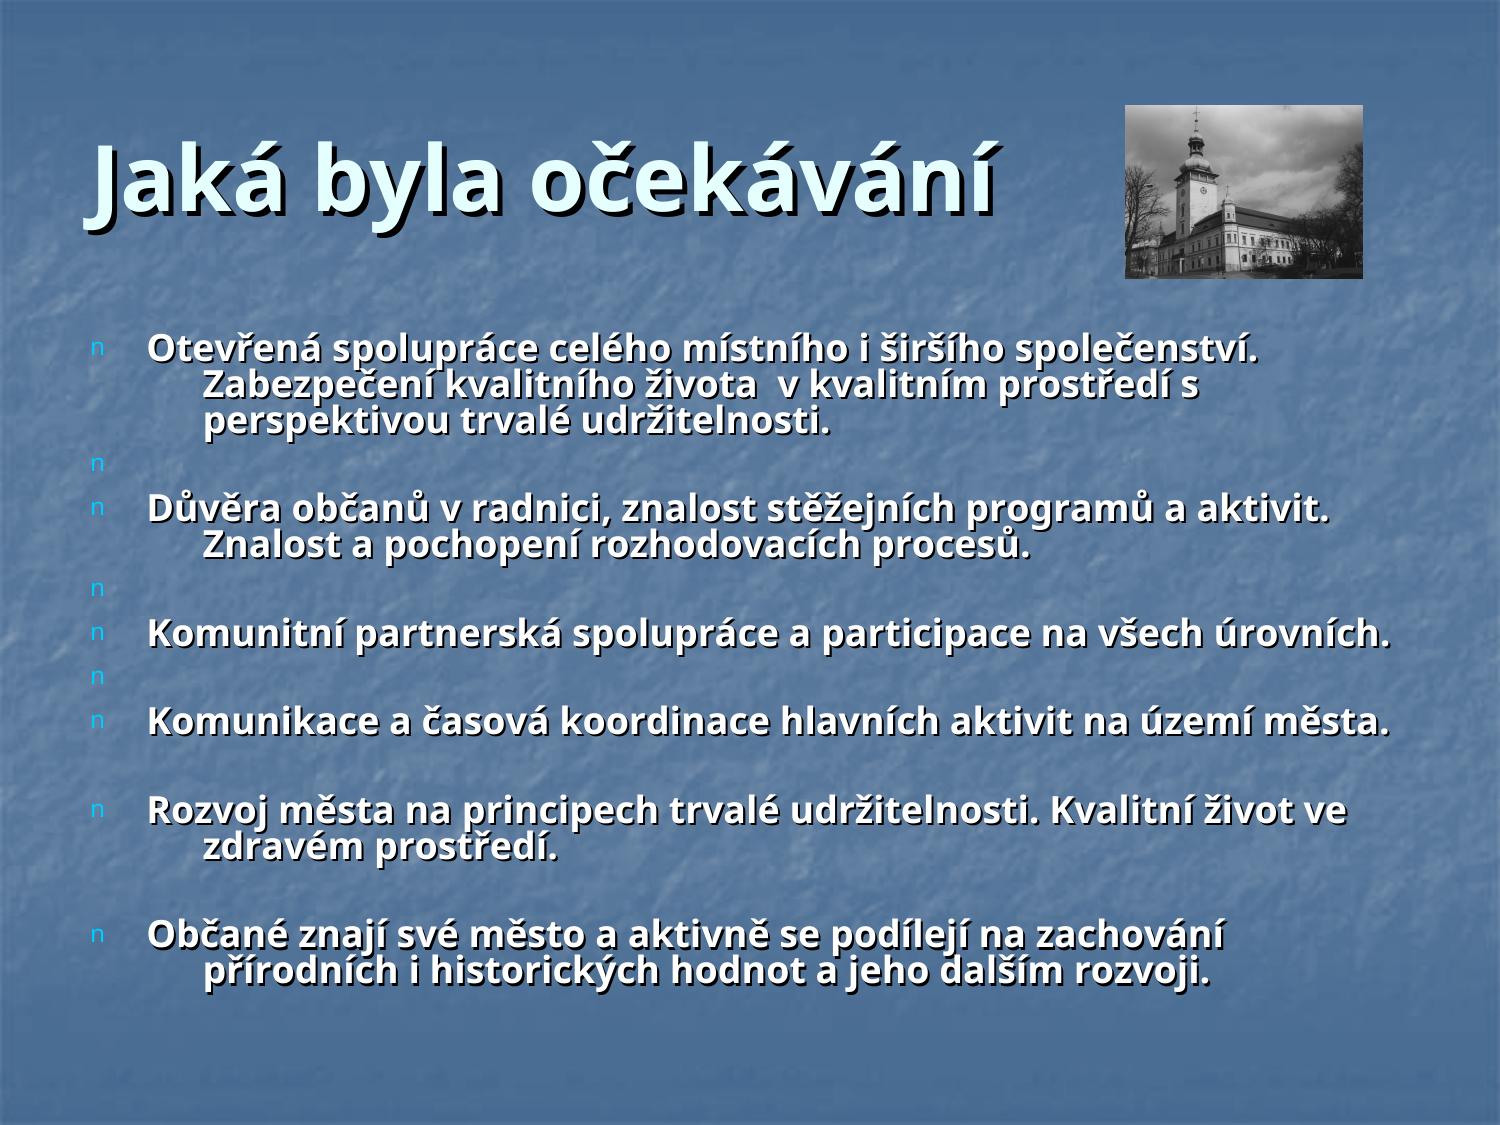

# Jaká byla očekávání
Otevřená spolupráce celého místního i širšího společenství. Zabezpečení kvalitního života v kvalitním prostředí s perspektivou trvalé udržitelnosti.
Důvěra občanů v radnici, znalost stěžejních programů a aktivit. Znalost a pochopení rozhodovacích procesů.
Komunitní partnerská spolupráce a participace na všech úrovních.
Komunikace a časová koordinace hlavních aktivit na území města.
Rozvoj města na principech trvalé udržitelnosti. Kvalitní život ve zdravém prostředí.
Občané znají své město a aktivně se podílejí na zachování přírodních i historických hodnot a jeho dalším rozvoji.